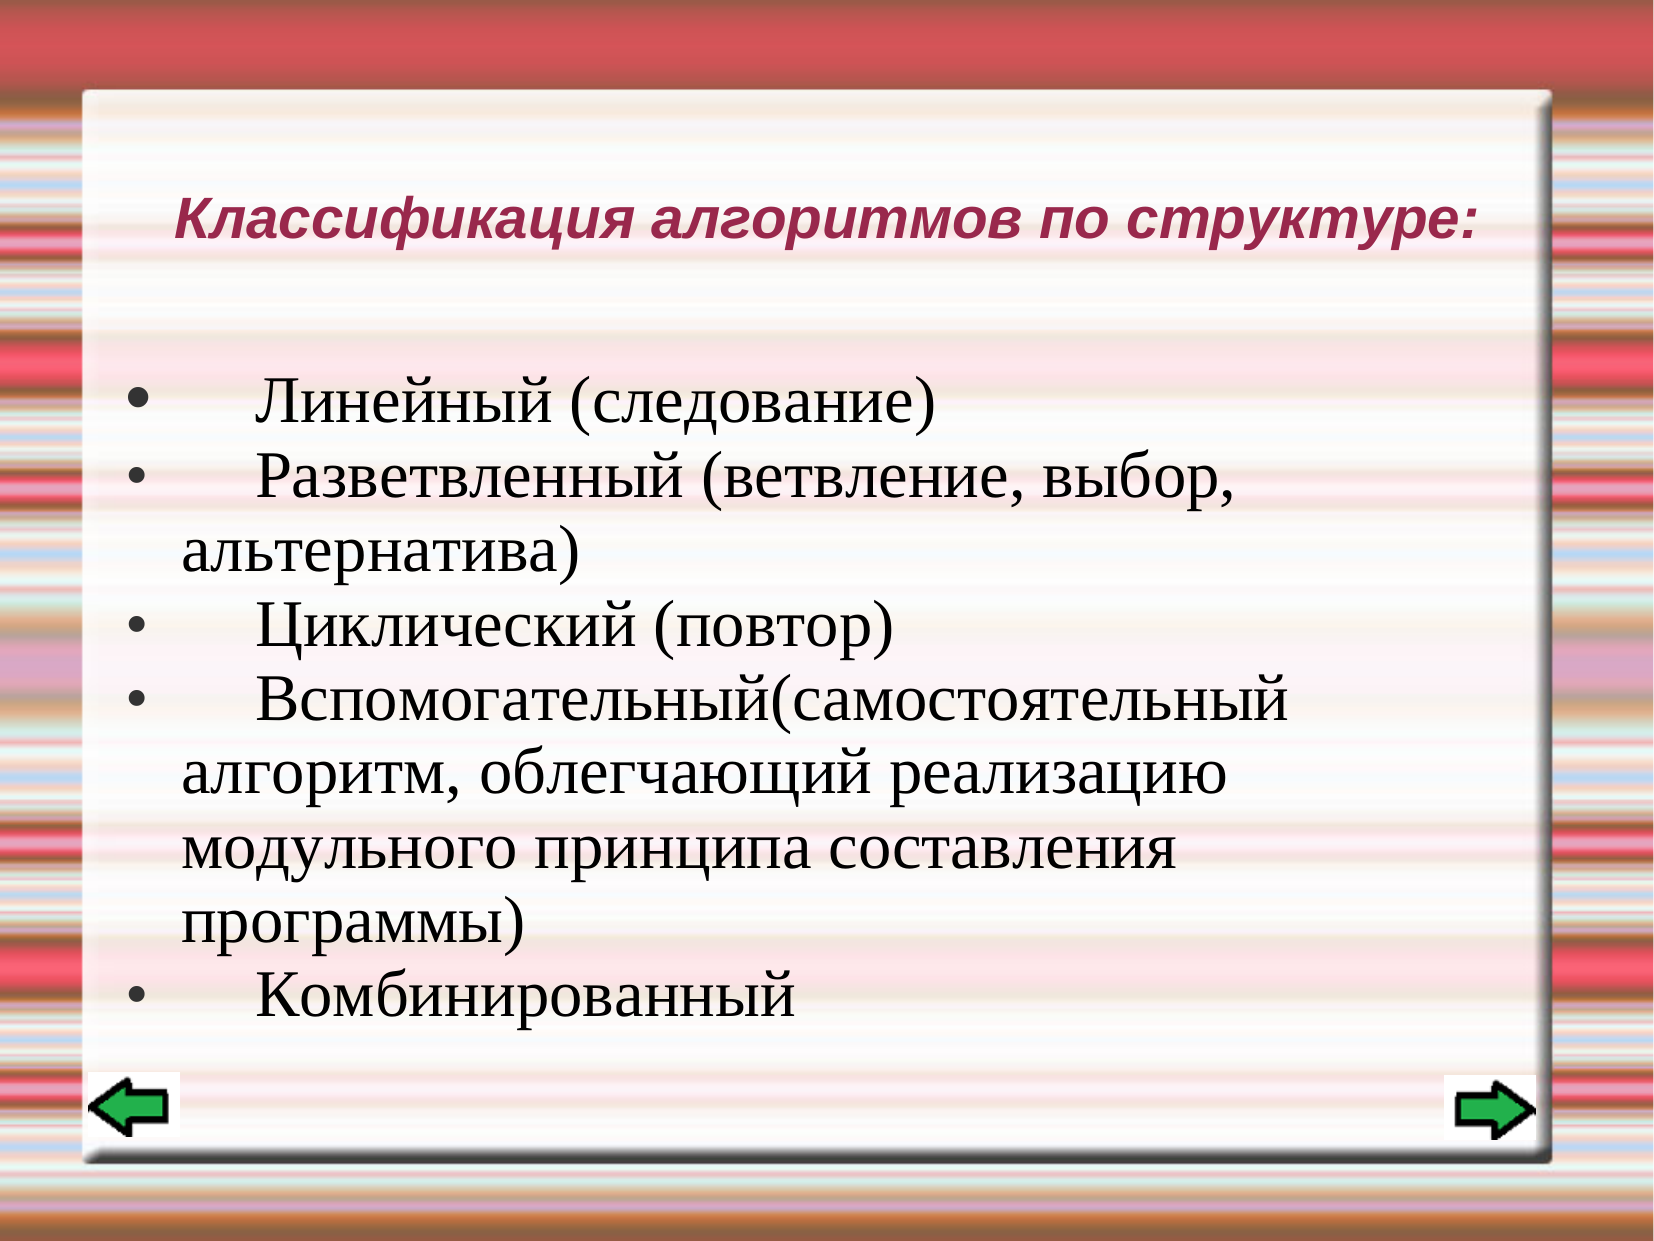

# Классификация алгоритмов по структуре:
•	Линейный (следование)
•	Разветвленный (ветвление, выбор, альтернатива)
•	Циклический (повтор)
•	Вспомогательный(самостоятельный алгоритм, облегчающий реализацию модульного принципа составления программы)
•	Комбинированный